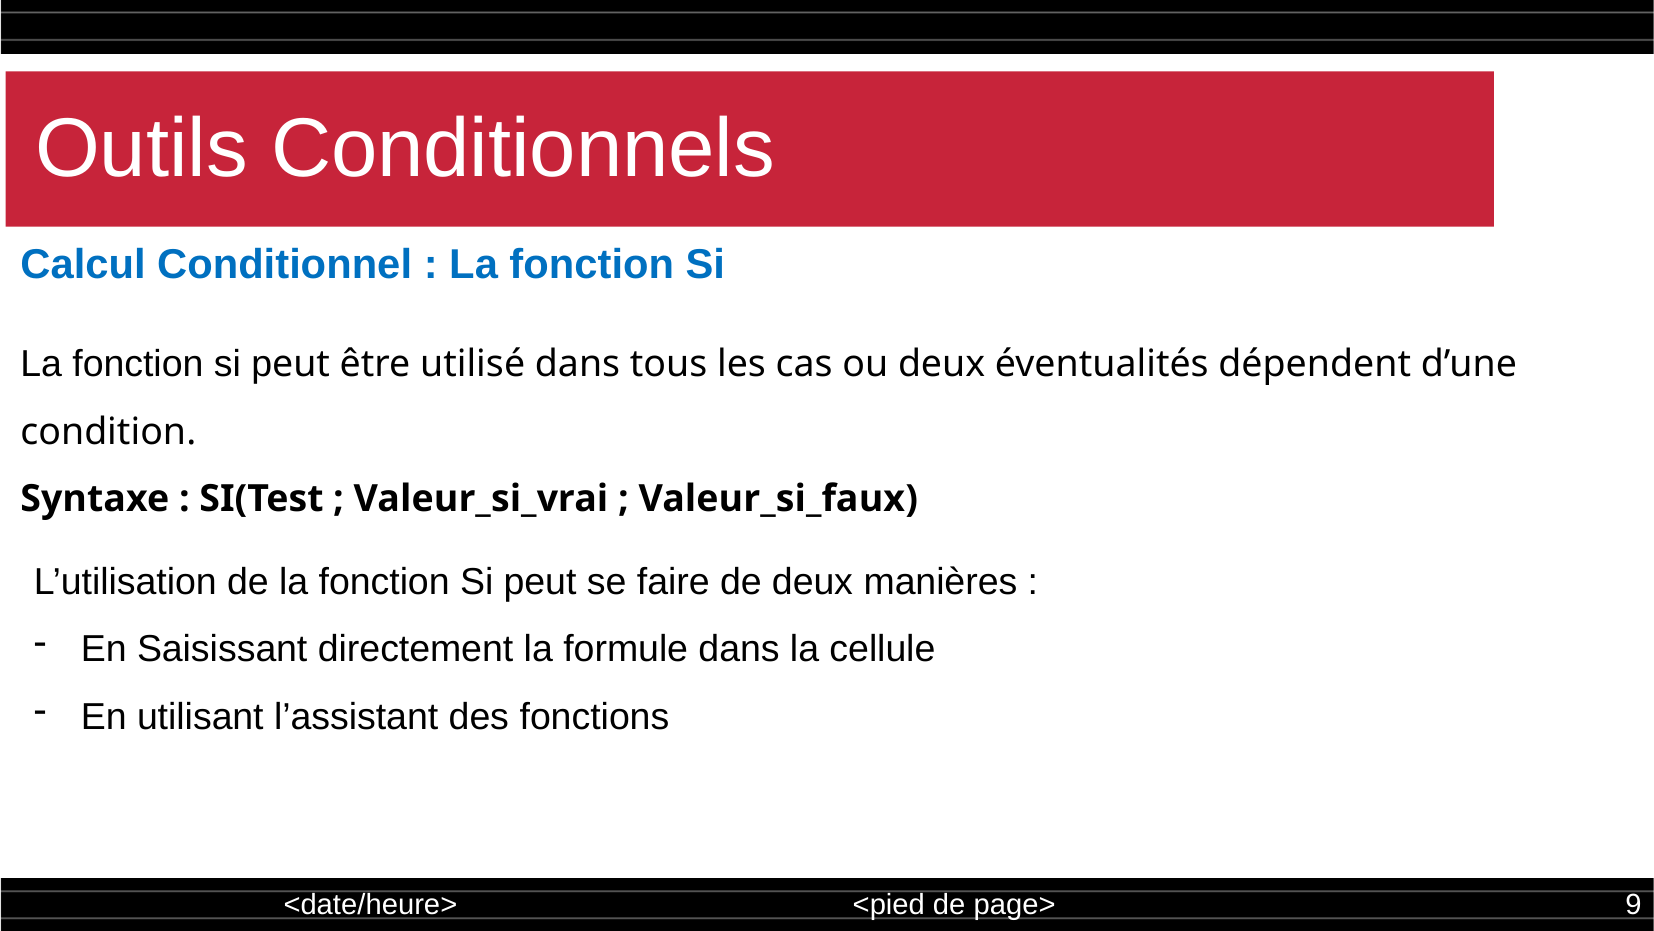

Outils Conditionnels
Calcul Conditionnel : La fonction Si
La fonction si peut être utilisé dans tous les cas ou deux éventualités dépendent d’une condition.
Syntaxe : SI(Test ; Valeur_si_vrai ; Valeur_si_faux)
L’utilisation de la fonction Si peut se faire de deux manières :
En Saisissant directement la formule dans la cellule
En utilisant l’assistant des fonctions